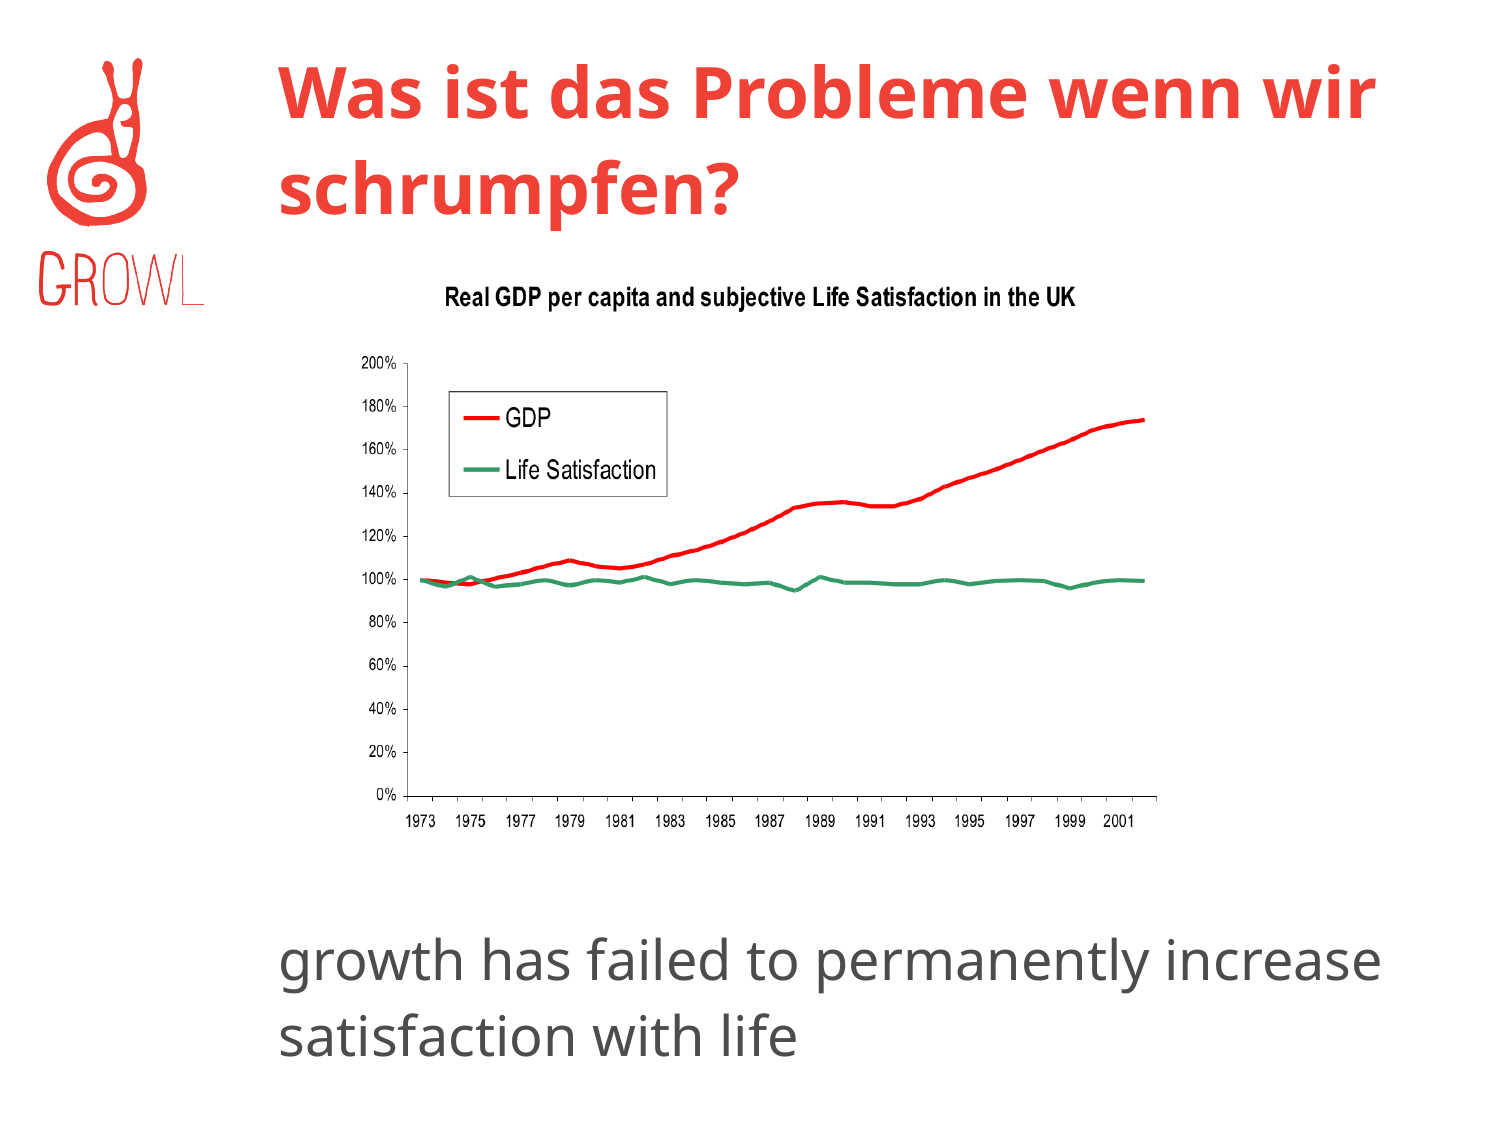

# Was ist das Probleme wenn wir schrumpfen?
growth has failed to permanently increase satisfaction with life